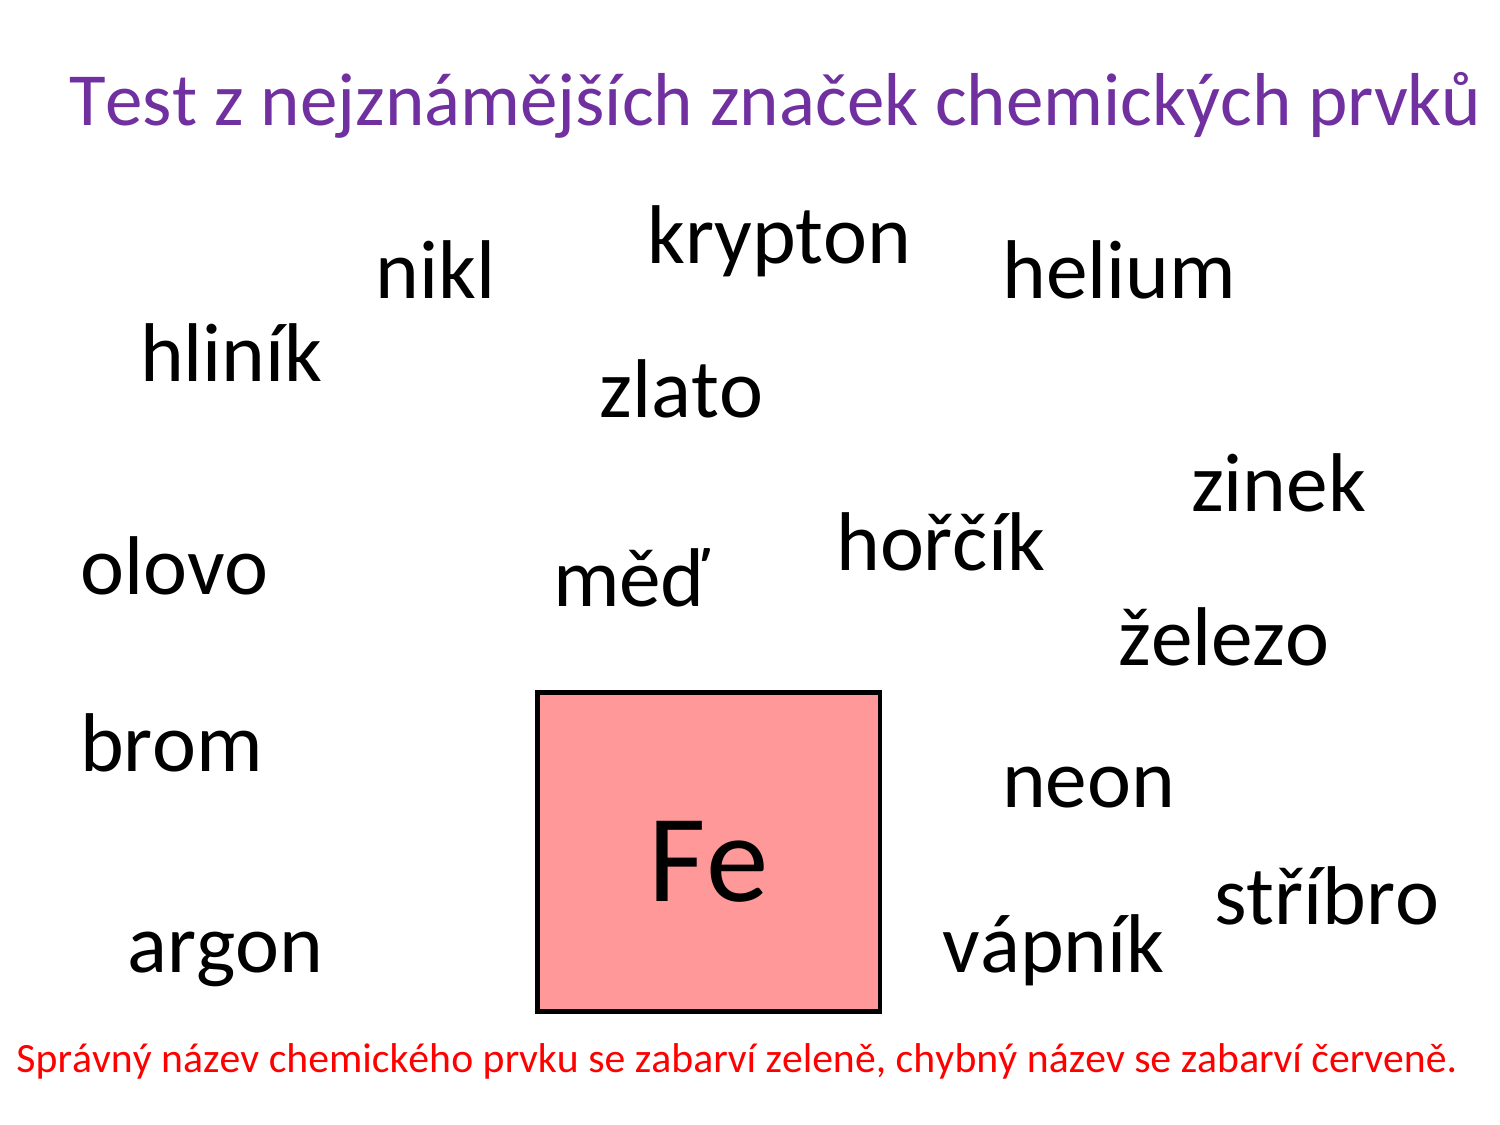

Test z nejznámějších značek chemických prvků
krypton
nikl
helium
hliník
zlato
zinek
hořčík
olovo
měď
železo
brom
Fe
neon
stříbro
argon
vápník
Správný název chemického prvku se zabarví zeleně, chybný název se zabarví červeně.